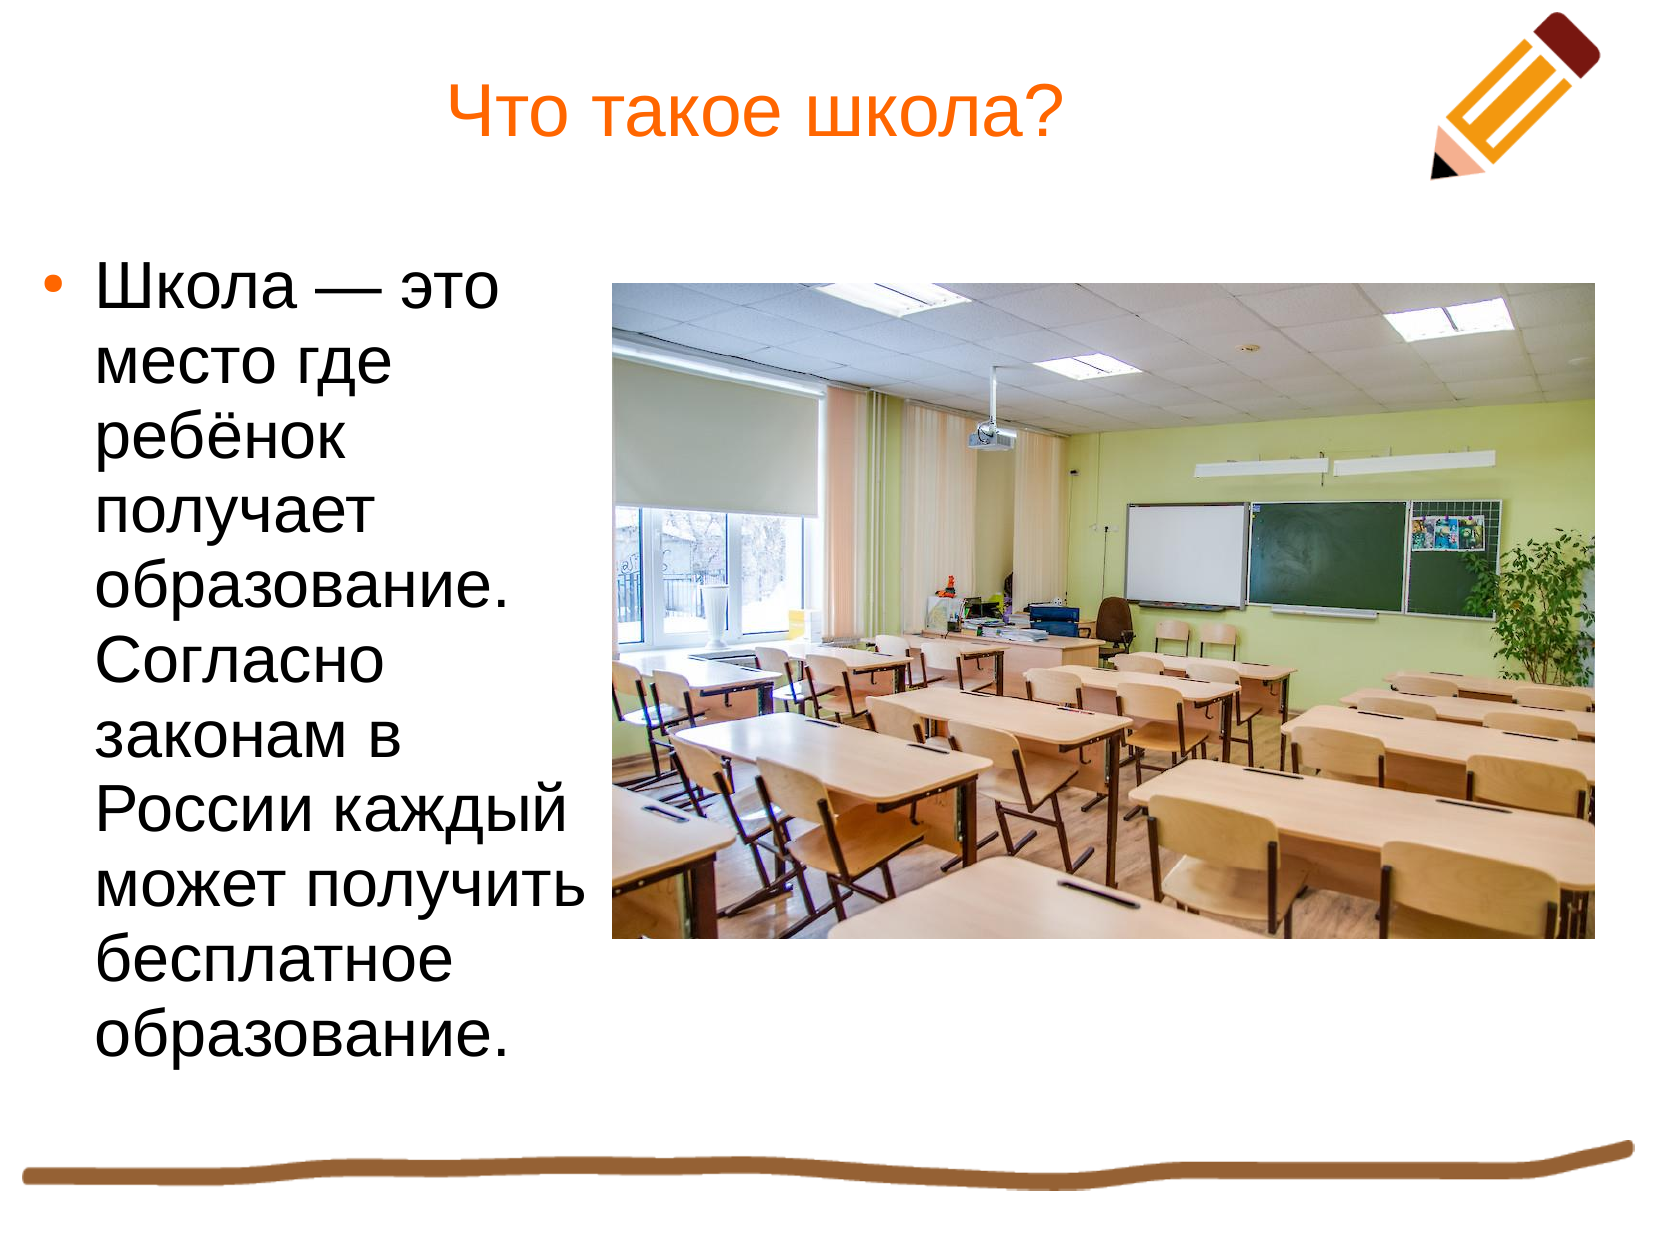

# Что такое школа?
Школа — это место где ребёнок получает образование. Согласно законам в России каждый может получить бесплатное образование.